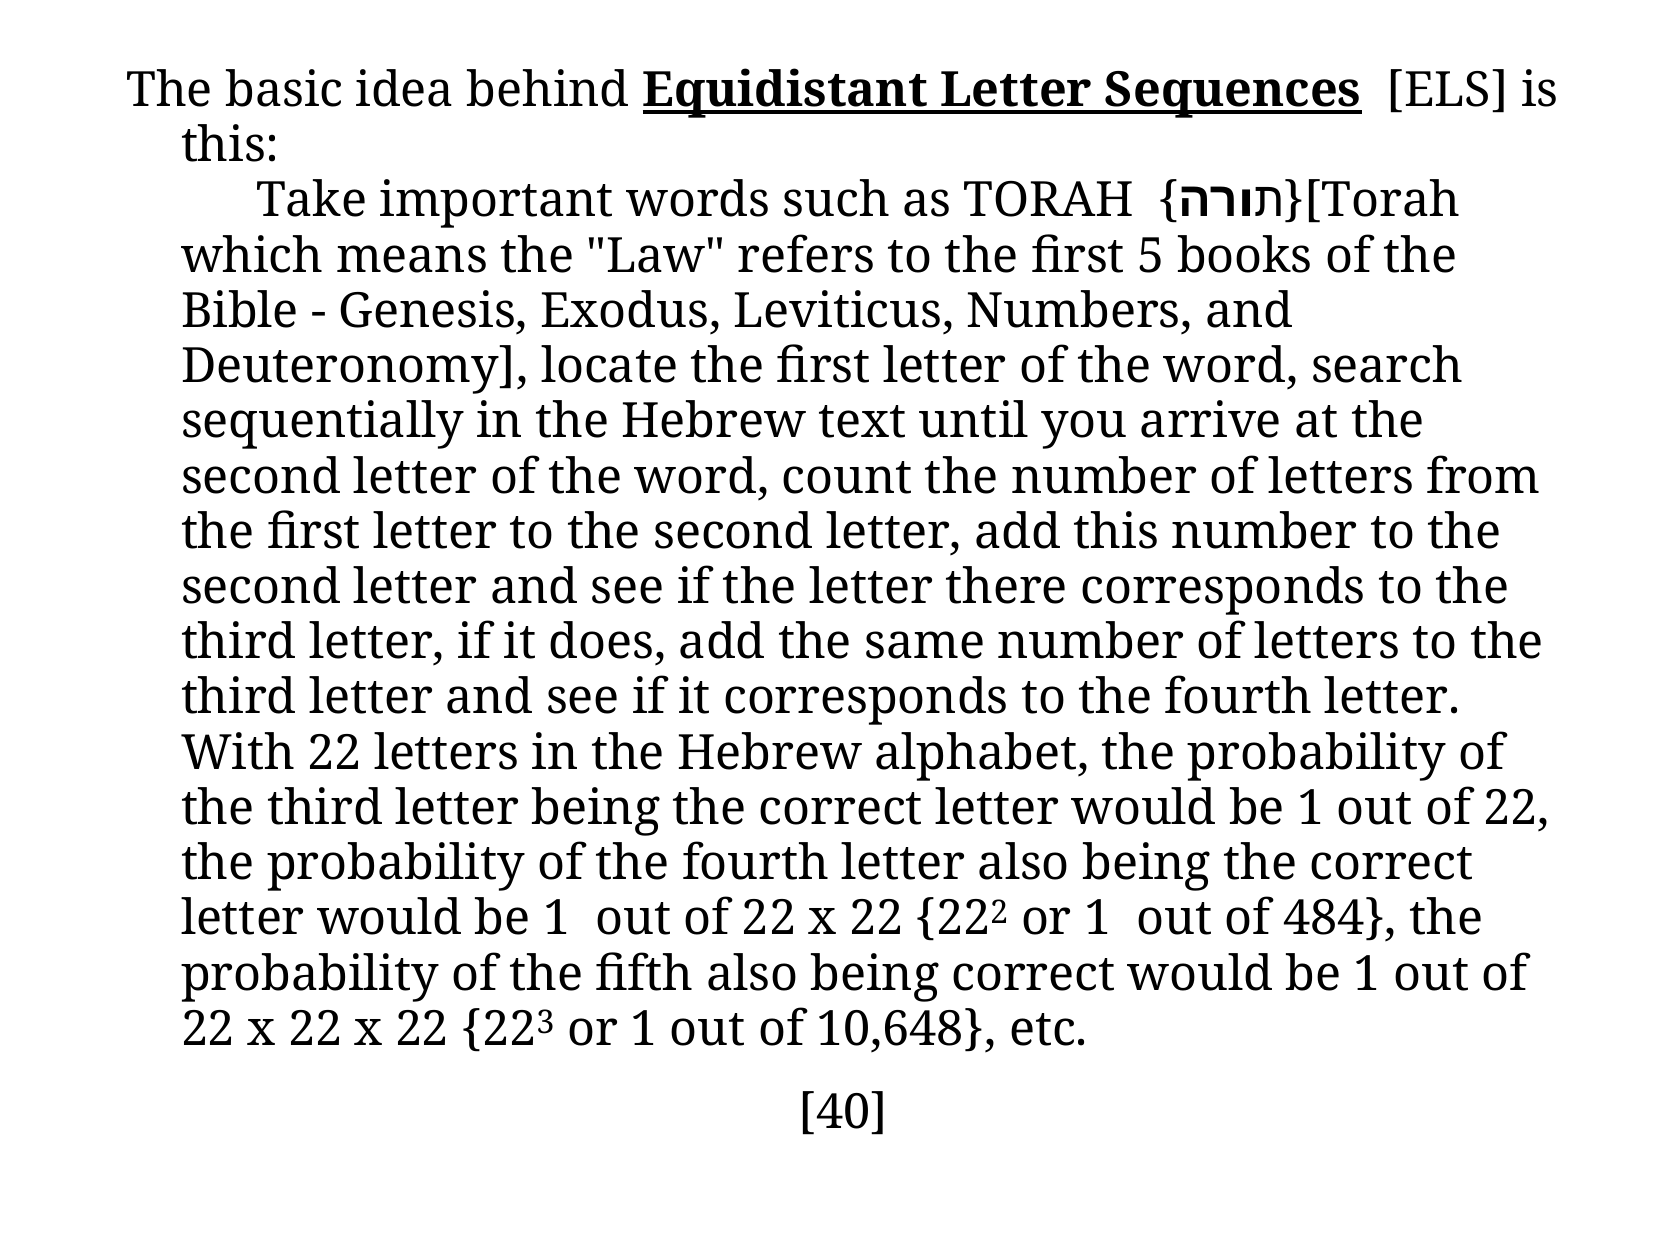

# The basic idea behind Equidistant Letter Sequences [ELS] is this: Take important words such as TORAH {תורה}[Torah which means the "Law" refers to the first 5 books of the Bible - Genesis, Exodus, Leviticus, Numbers, and Deuteronomy], locate the first letter of the word, search sequentially in the Hebrew text until you arrive at the second letter of the word, count the number of letters from the first letter to the second letter, add this number to the second letter and see if the letter there corresponds to the third letter, if it does, add the same number of letters to the third letter and see if it corresponds to the fourth letter. With 22 letters in the Hebrew alphabet, the probability of the third letter being the correct letter would be 1 out of 22, the probability of the fourth letter also being the correct letter would be 1 out of 22 x 22 {222 or 1 out of 484}, the probability of the fifth also being correct would be 1 out of 22 x 22 x 22 {223 or 1 out of 10,648}, etc.
[40]